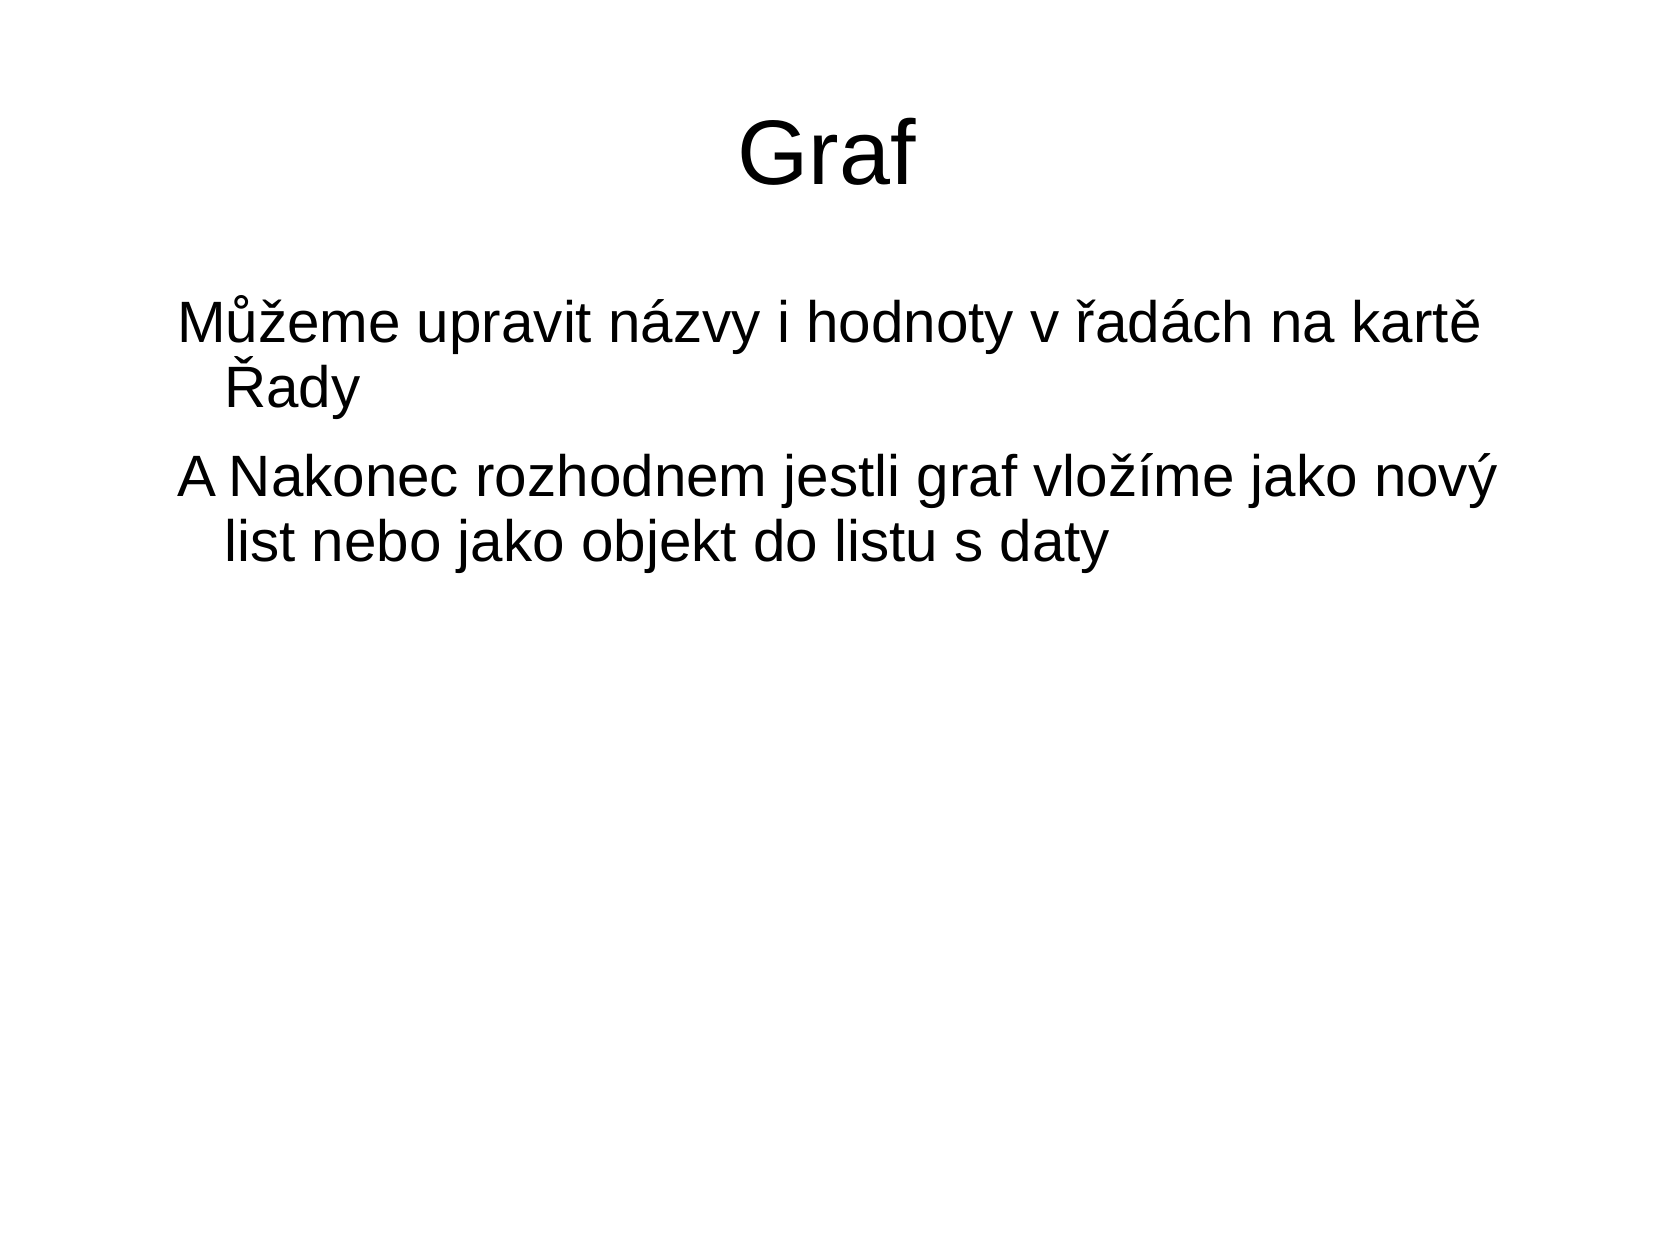

# Graf
Můžeme upravit názvy i hodnoty v řadách na kartě Řady
A Nakonec rozhodnem jestli graf vložíme jako nový list nebo jako objekt do listu s daty